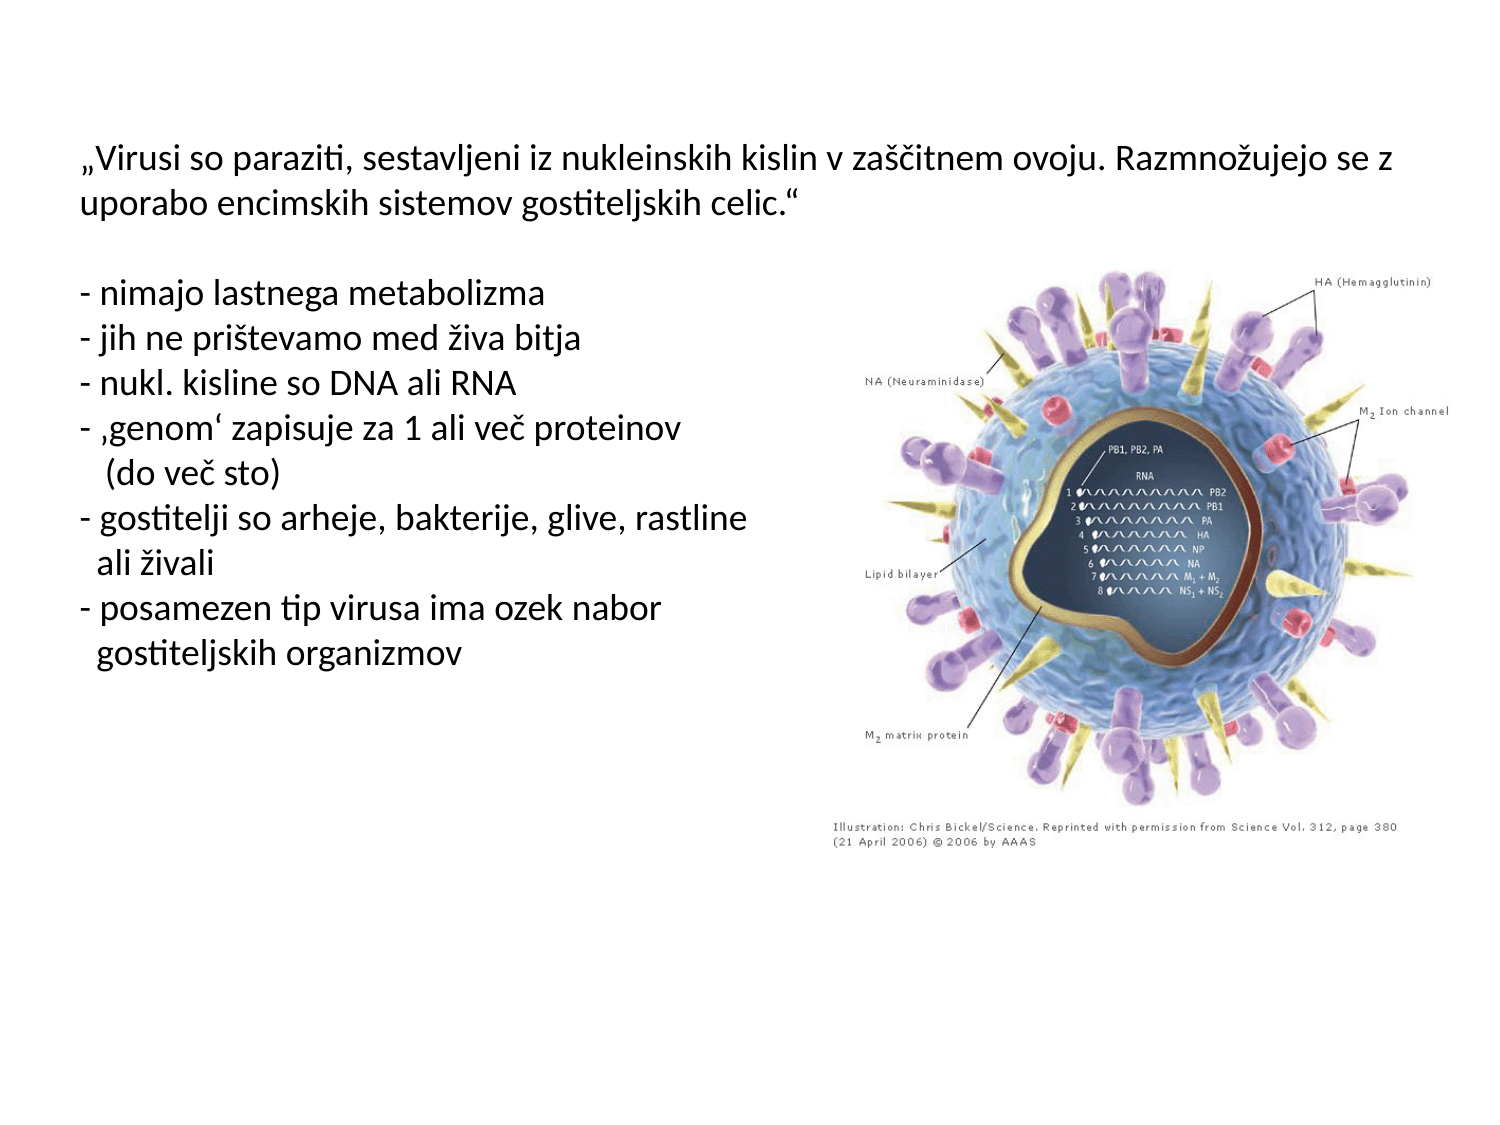

„Virusi so paraziti, sestavljeni iz nukleinskih kislin v zaščitnem ovoju. Razmnožujejo se z uporabo encimskih sistemov gostiteljskih celic.“
- nimajo lastnega metabolizma
- jih ne prištevamo med živa bitja
- nukl. kisline so DNA ali RNA
- ‚genom‘ zapisuje za 1 ali več proteinov
 (do več sto)
- gostitelji so arheje, bakterije, glive, rastline
 ali živali
- posamezen tip virusa ima ozek nabor
 gostiteljskih organizmov